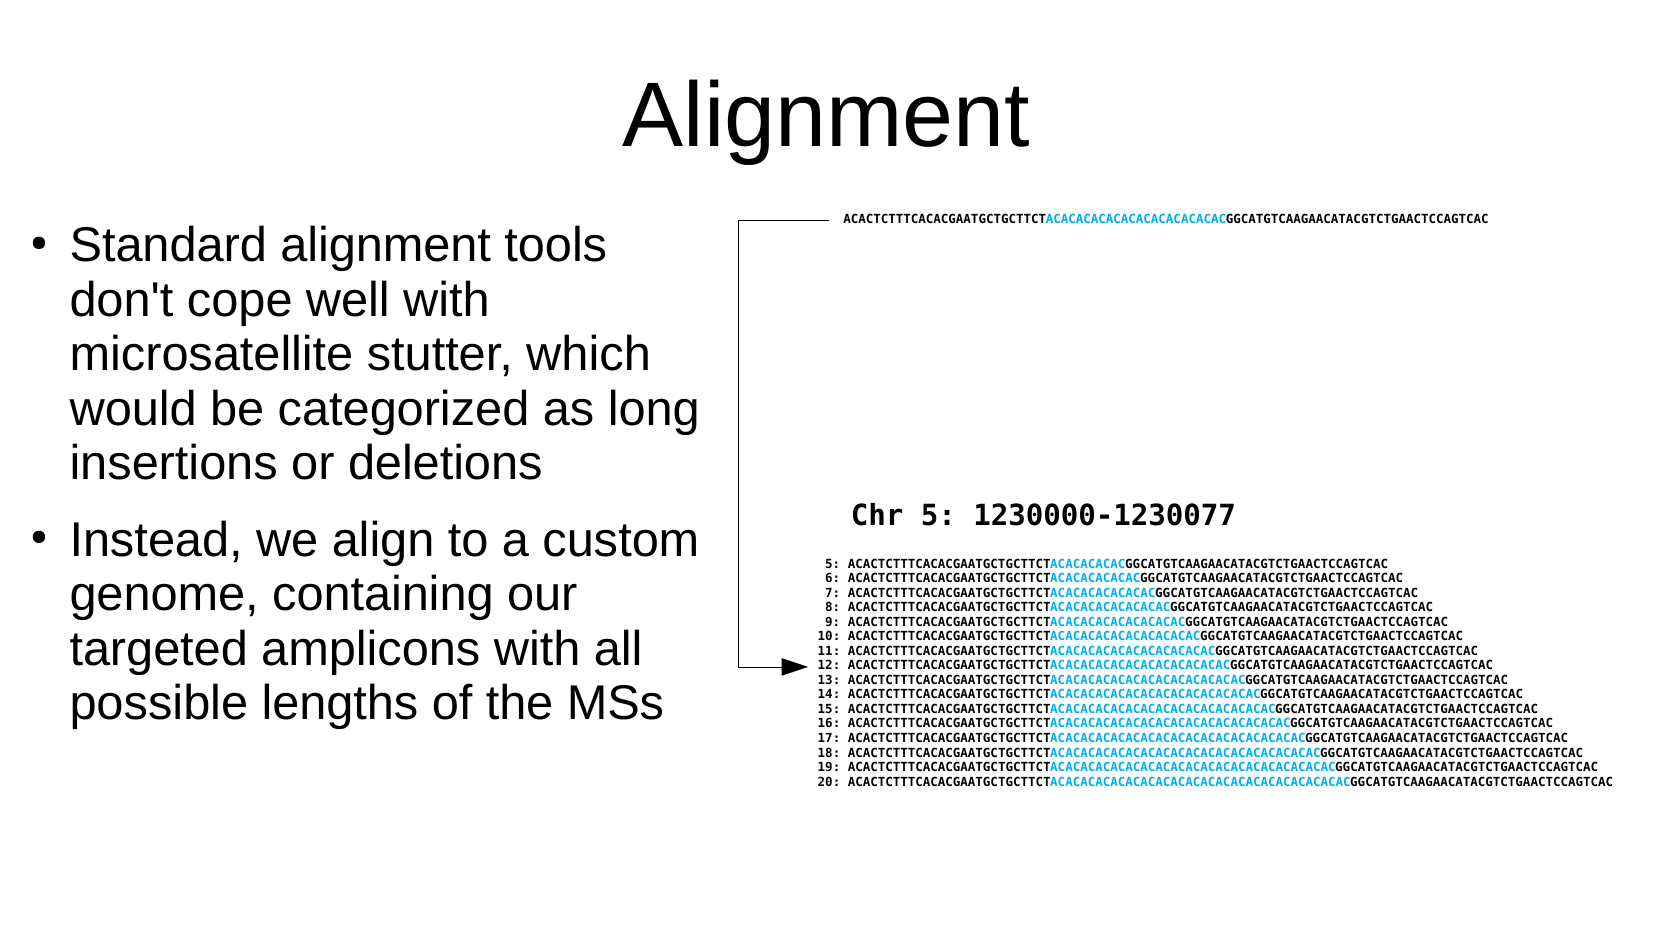

# Alignment
ACACTCTTTCACACGAATGCTGCTTCTACACACACACACACACACACACACGGCATGTCAAGAACATACGTCTGAACTCCAGTCAC
Standard alignment tools don't cope well with microsatellite stutter, which would be categorized as long insertions or deletions
Instead, we align to a custom genome, containing our targeted amplicons with all possible lengths of the MSs
Chr 5: 1230000-1230077
 5: ACACTCTTTCACACGAATGCTGCTTCTACACACACACGGCATGTCAAGAACATACGTCTGAACTCCAGTCAC
 6: ACACTCTTTCACACGAATGCTGCTTCTACACACACACACGGCATGTCAAGAACATACGTCTGAACTCCAGTCAC
 7: ACACTCTTTCACACGAATGCTGCTTCTACACACACACACACGGCATGTCAAGAACATACGTCTGAACTCCAGTCAC
 8: ACACTCTTTCACACGAATGCTGCTTCTACACACACACACACACGGCATGTCAAGAACATACGTCTGAACTCCAGTCAC
 9: ACACTCTTTCACACGAATGCTGCTTCTACACACACACACACACACGGCATGTCAAGAACATACGTCTGAACTCCAGTCAC
10: ACACTCTTTCACACGAATGCTGCTTCTACACACACACACACACACACGGCATGTCAAGAACATACGTCTGAACTCCAGTCAC
11: ACACTCTTTCACACGAATGCTGCTTCTACACACACACACACACACACACGGCATGTCAAGAACATACGTCTGAACTCCAGTCAC
12: ACACTCTTTCACACGAATGCTGCTTCTACACACACACACACACACACACACGGCATGTCAAGAACATACGTCTGAACTCCAGTCAC
13: ACACTCTTTCACACGAATGCTGCTTCTACACACACACACACACACACACACACGGCATGTCAAGAACATACGTCTGAACTCCAGTCAC
14: ACACTCTTTCACACGAATGCTGCTTCTACACACACACACACACACACACACACACGGCATGTCAAGAACATACGTCTGAACTCCAGTCAC
15: ACACTCTTTCACACGAATGCTGCTTCTACACACACACACACACACACACACACACACGGCATGTCAAGAACATACGTCTGAACTCCAGTCAC
16: ACACTCTTTCACACGAATGCTGCTTCTACACACACACACACACACACACACACACACACGGCATGTCAAGAACATACGTCTGAACTCCAGTCAC
17: ACACTCTTTCACACGAATGCTGCTTCTACACACACACACACACACACACACACACACACACGGCATGTCAAGAACATACGTCTGAACTCCAGTCAC
18: ACACTCTTTCACACGAATGCTGCTTCTACACACACACACACACACACACACACACACACACACGGCATGTCAAGAACATACGTCTGAACTCCAGTCAC
19: ACACTCTTTCACACGAATGCTGCTTCTACACACACACACACACACACACACACACACACACACACGGCATGTCAAGAACATACGTCTGAACTCCAGTCAC
20: ACACTCTTTCACACGAATGCTGCTTCTACACACACACACACACACACACACACACACACACACACACGGCATGTCAAGAACATACGTCTGAACTCCAGTCAC